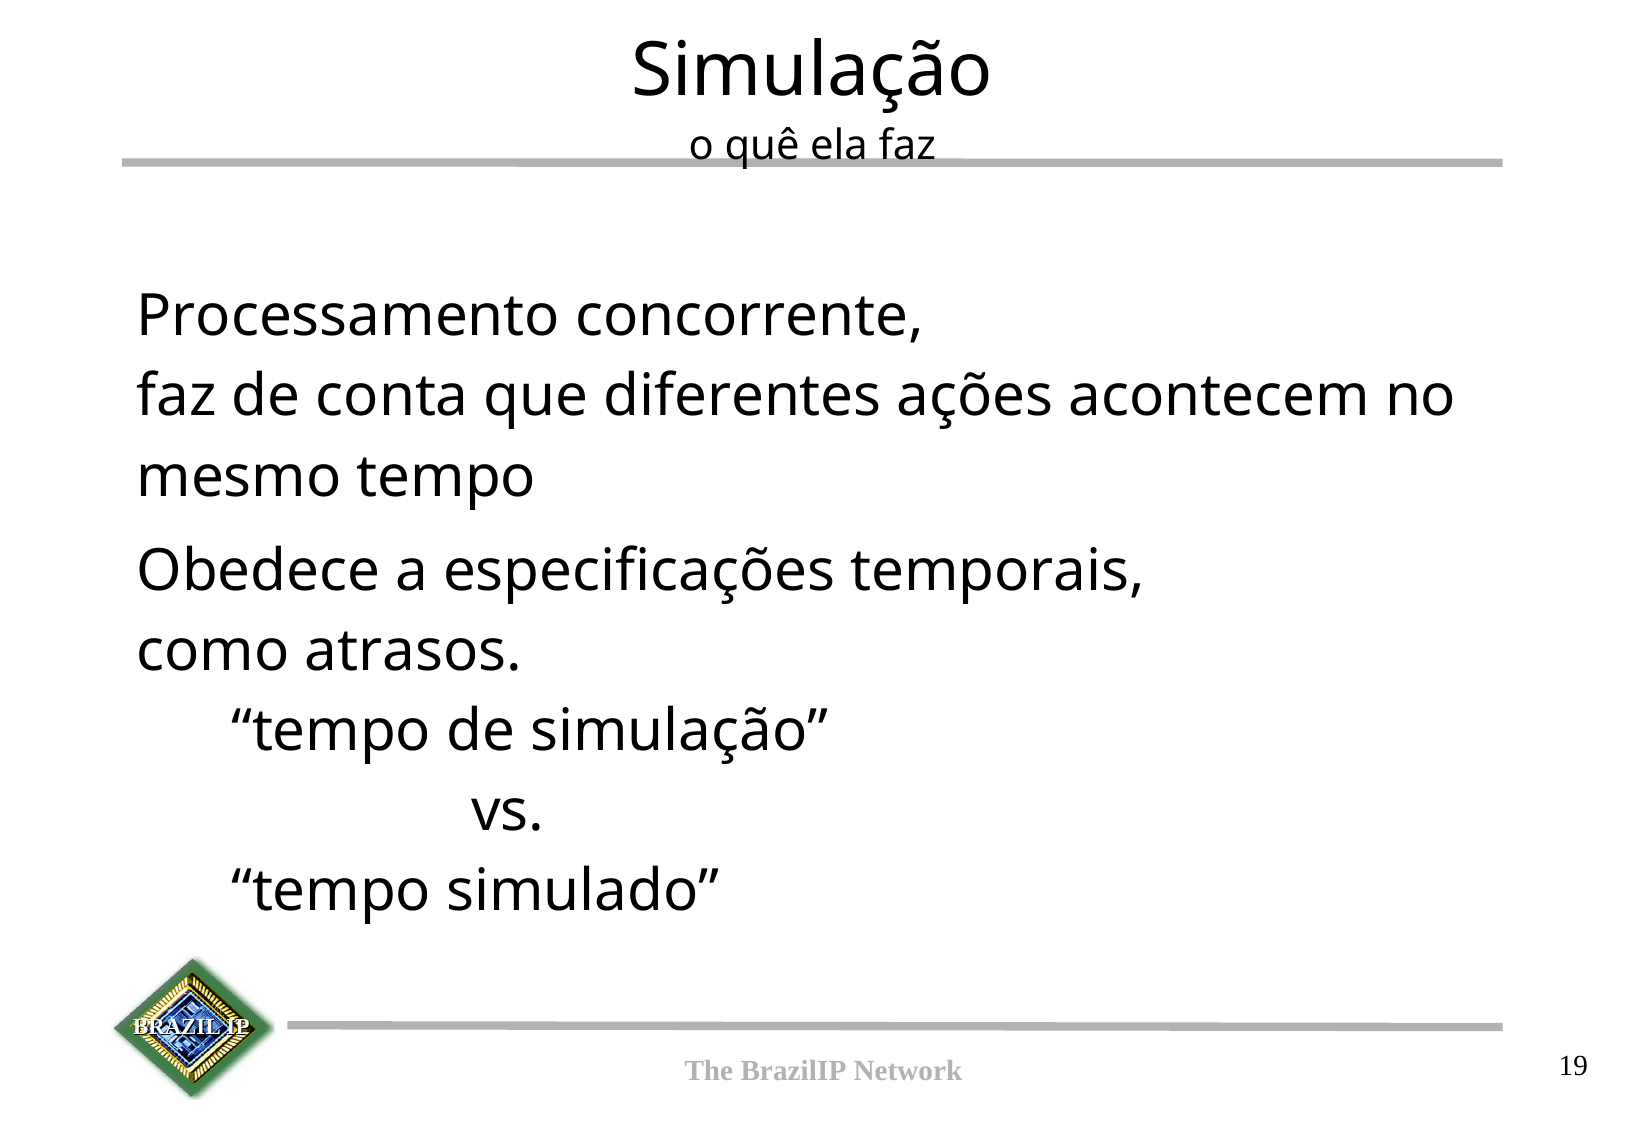

# Simulação o quê ela faz
Processamento concorrente,
faz de conta que diferentes ações acontecem no mesmo tempo
Obedece a especificações temporais,
como atrasos.
		“tempo de simulação”
					 vs.
		“tempo simulado”
19